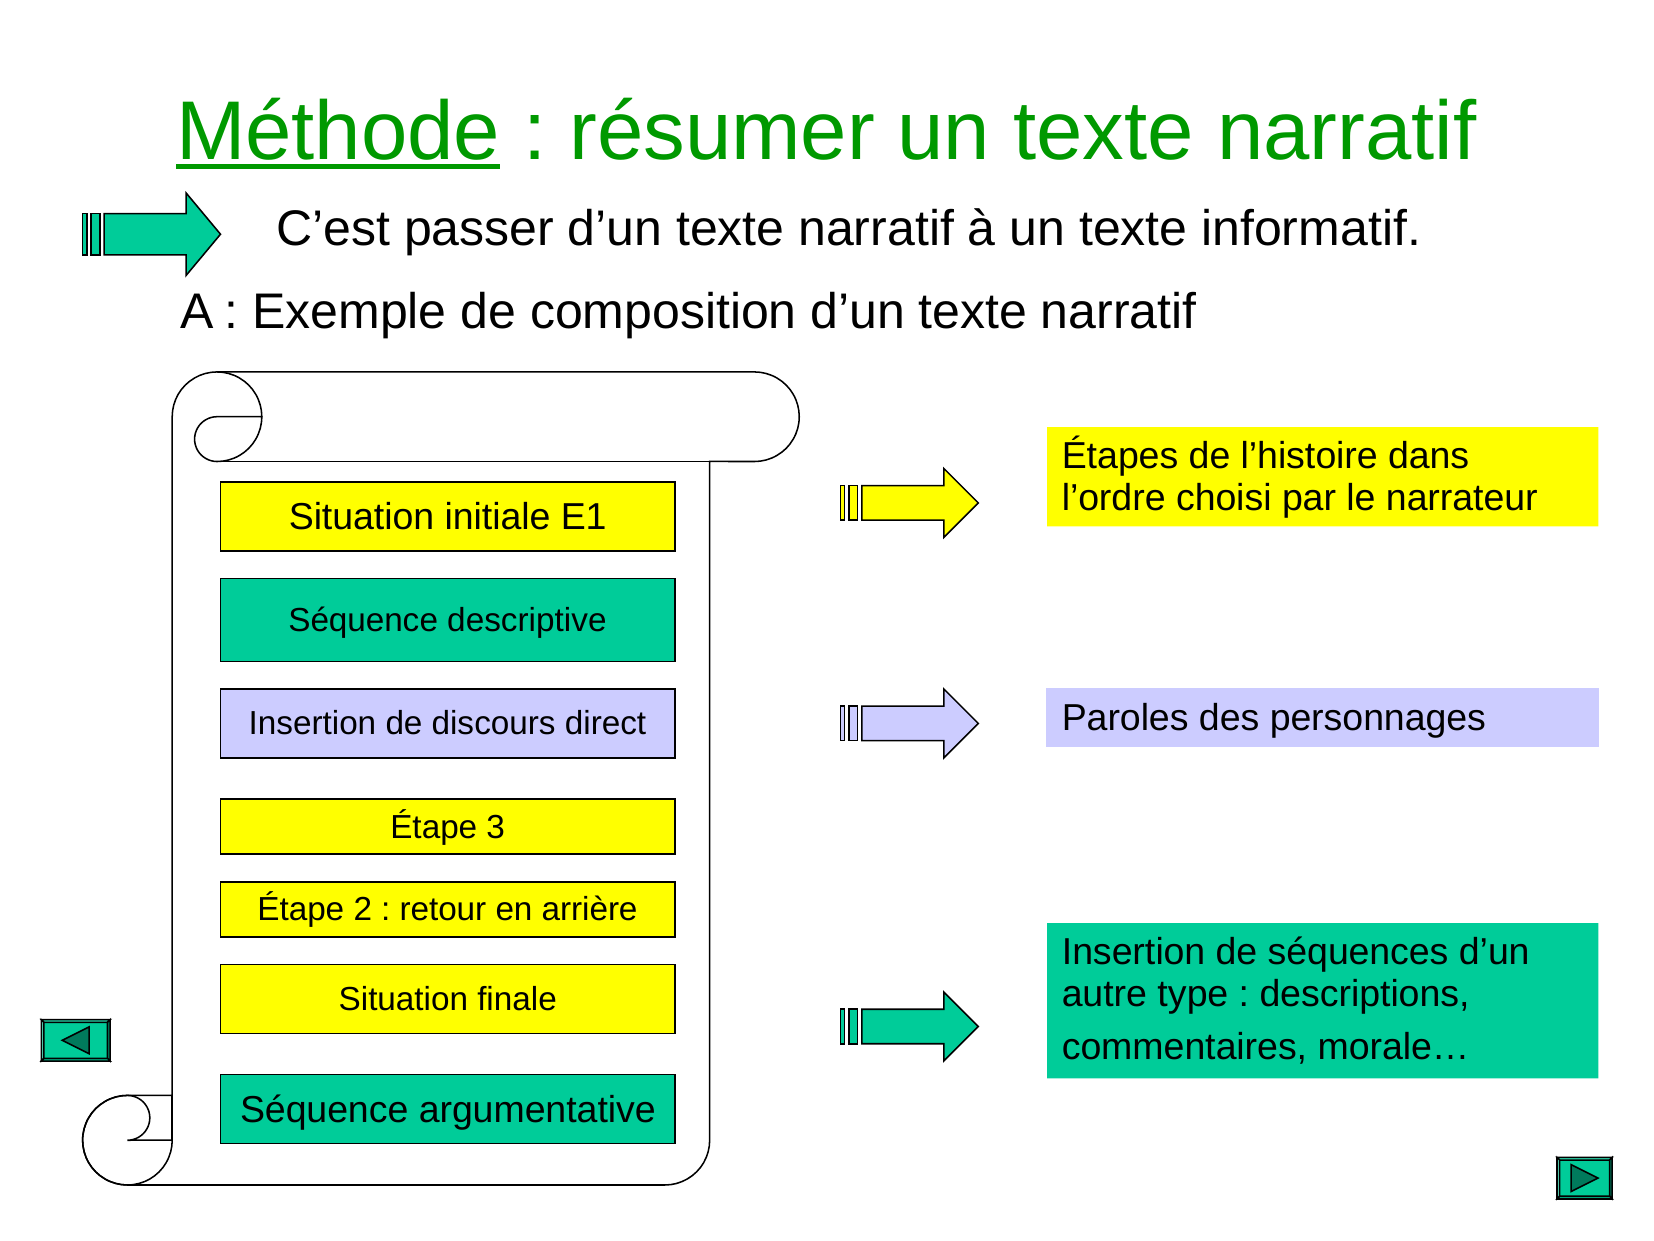

# Méthode : résumer un texte narratif
C’est passer d’un texte narratif à un texte informatif.
A : Exemple de composition d’un texte narratif
Étapes de l’histoire dans l’ordre choisi par le narrateur
Situation initiale E1
Séquence descriptive
Insertion de discours direct
Paroles des personnages
Étape 3
Étape 2 : retour en arrière
Insertion de séquences d’un autre type : descriptions, commentaires, morale…
Situation finale
Séquence argumentative